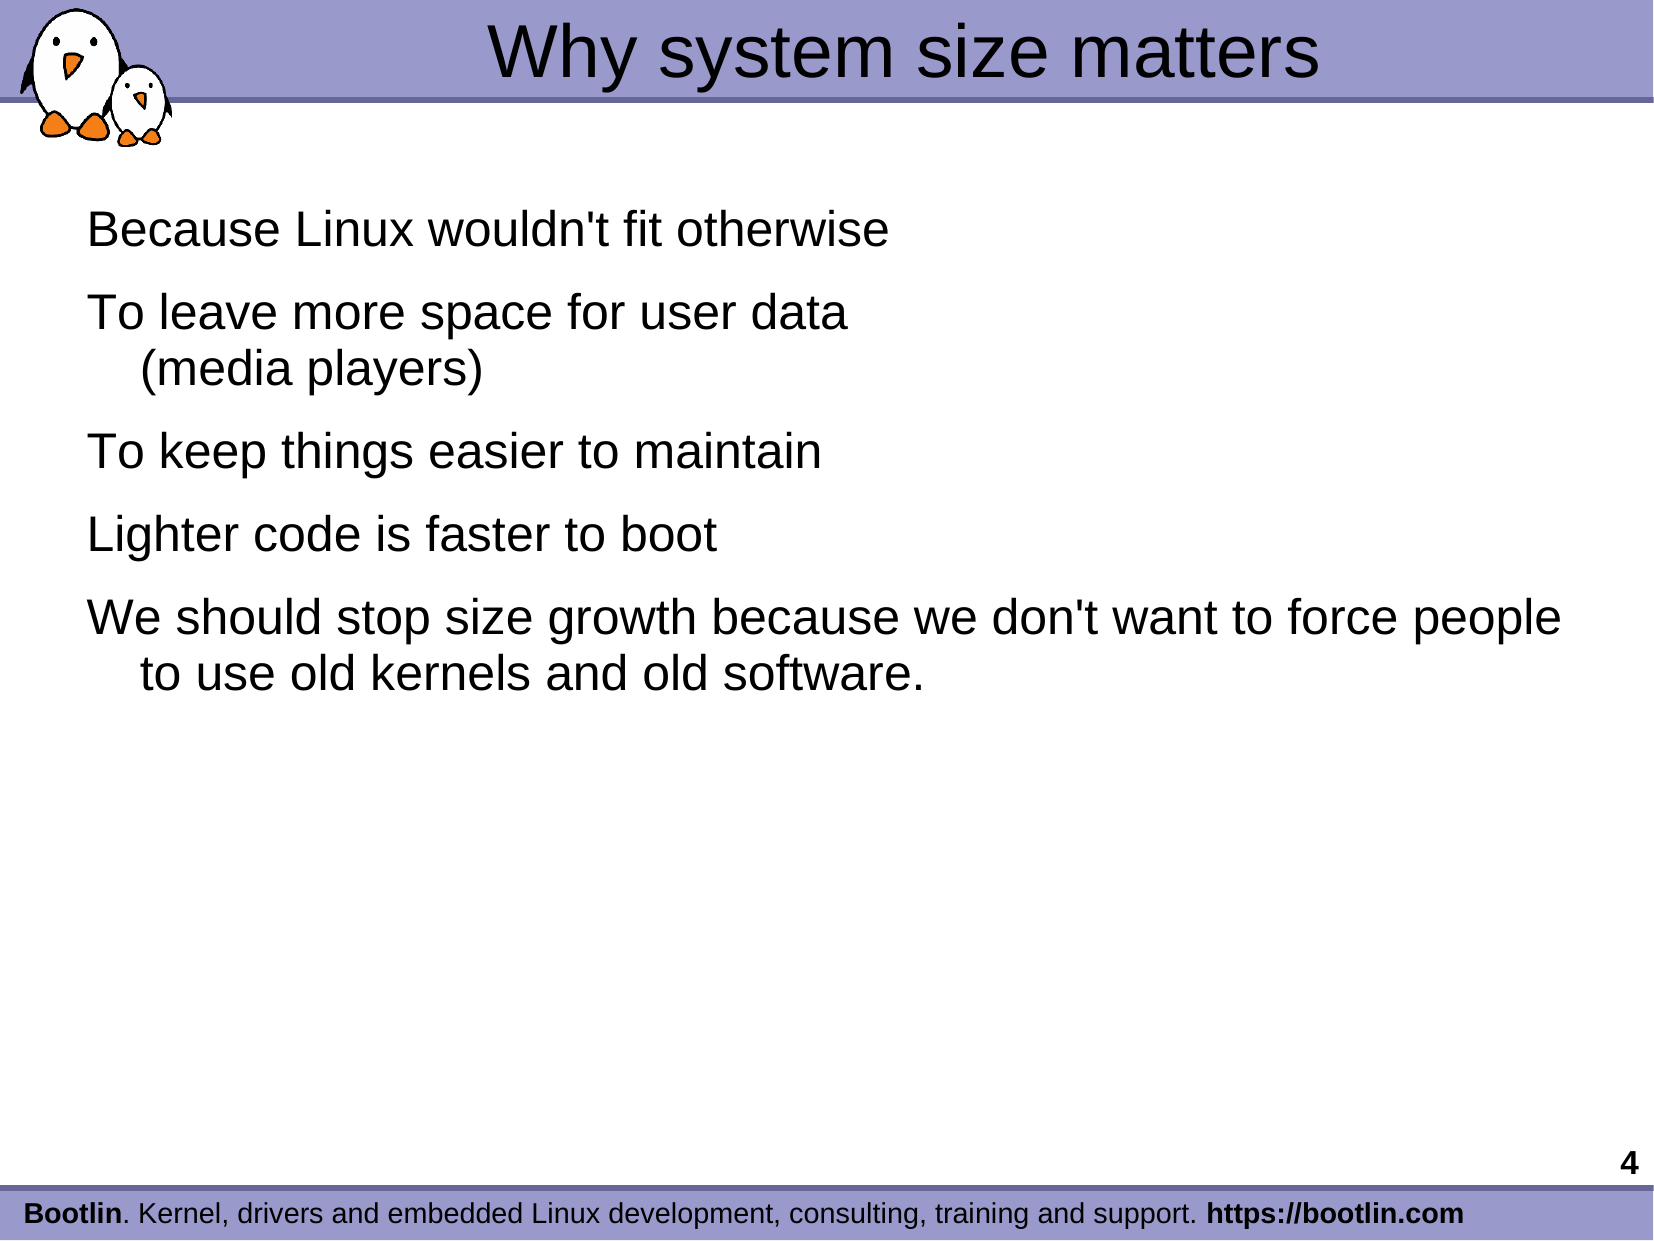

# Why system size matters
Because Linux wouldn't fit otherwise
To leave more space for user data
(media players)
To keep things easier to maintain
Lighter code is faster to boot
We should stop size growth because we don't want to force people to use old kernels and old software.